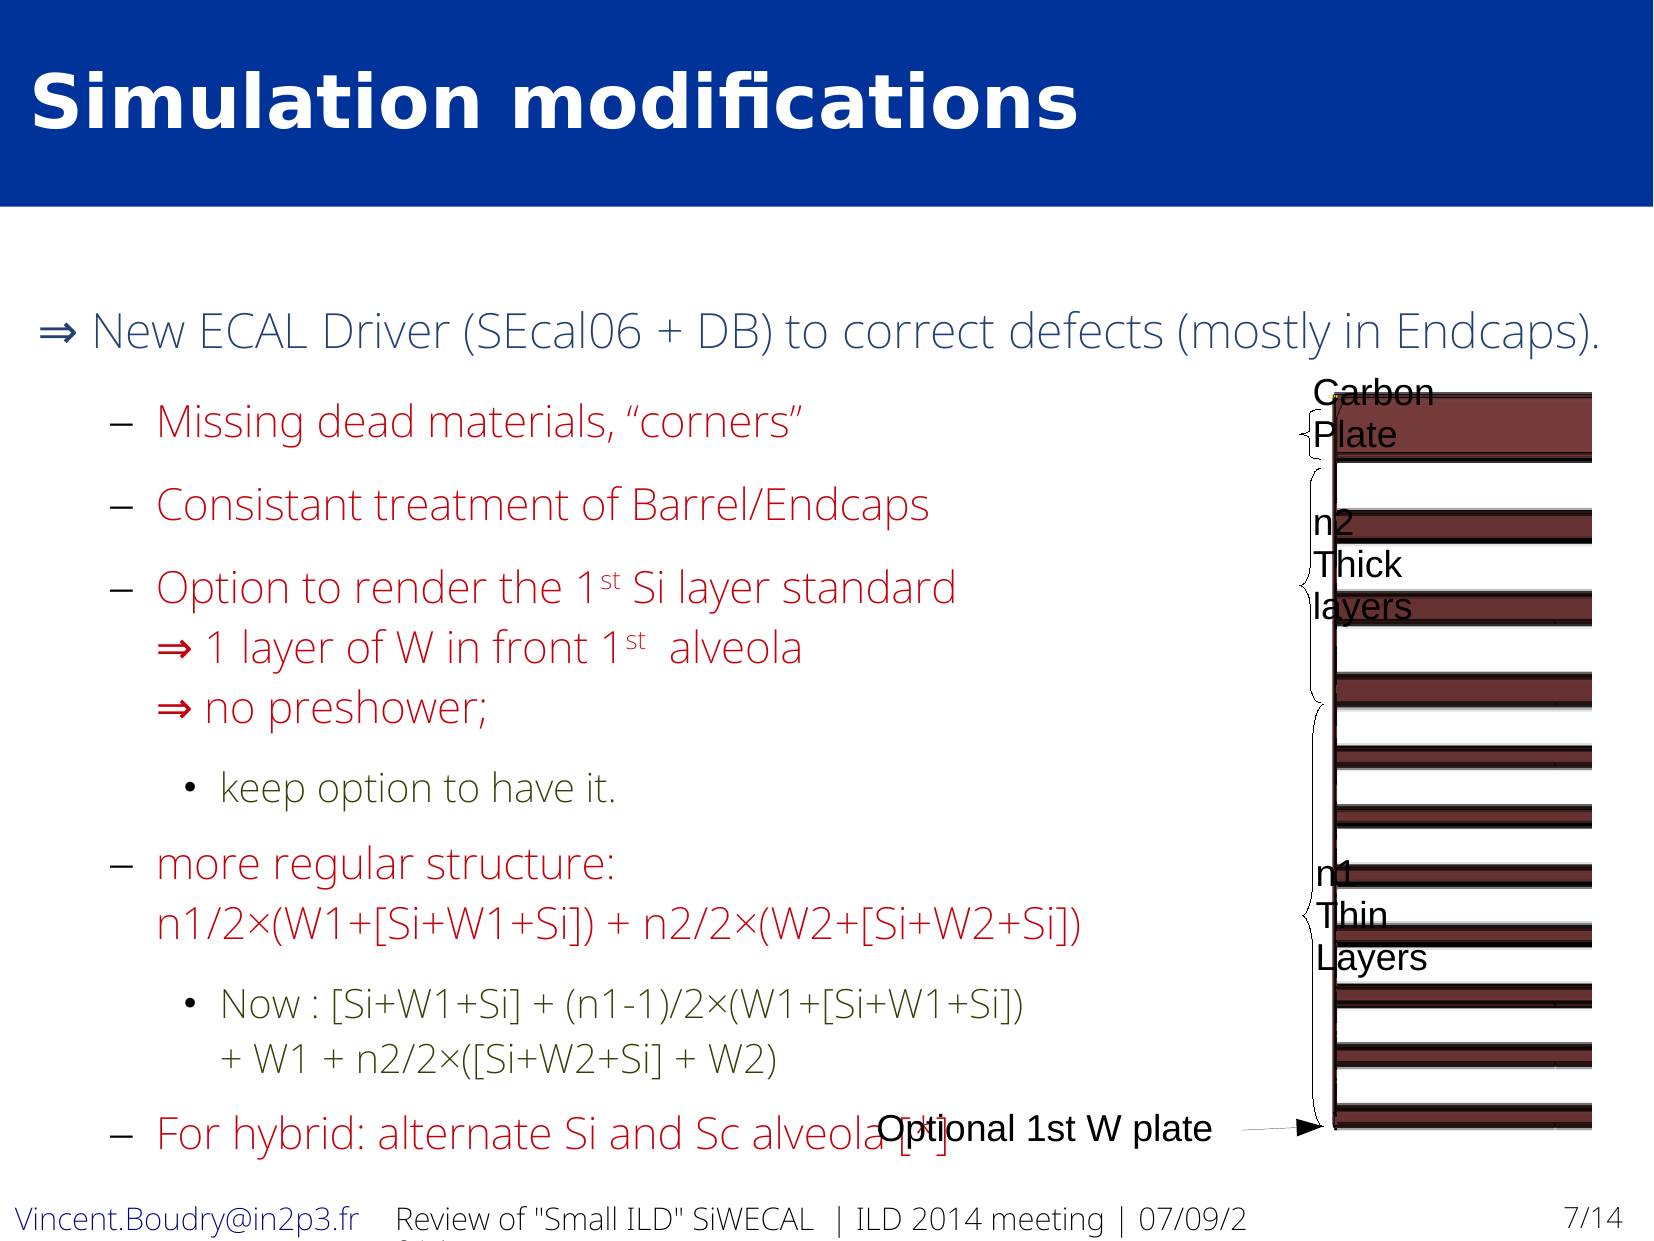

# Simulation modifications
⇒ New ECAL Driver (SEcal06 + DB) to correct defects (mostly in Endcaps).
Missing dead materials, “corners”
Consistant treatment of Barrel/Endcaps
Option to render the 1st Si layer standard
⇒ 1 layer of W in front 1st alveola
⇒ no preshower;
keep option to have it.
more regular structure:
n1/2×(W1+[Si+W1+Si]) + n2/2×(W2+[Si+W2+Si])
Now : [Si+W1+Si] + (n1-1)/2×(W1+[Si+W1+Si])
+ W1 + n2/2×([Si+W2+Si] + W2)
For hybrid: alternate Si and Sc alveola [*]
Carbon
Plate
n2
Thick
layers
n1
Thin
Layers
Review of "Small ILD" SiWECAL | ILD 2014 meeting | 07/09/2014
7